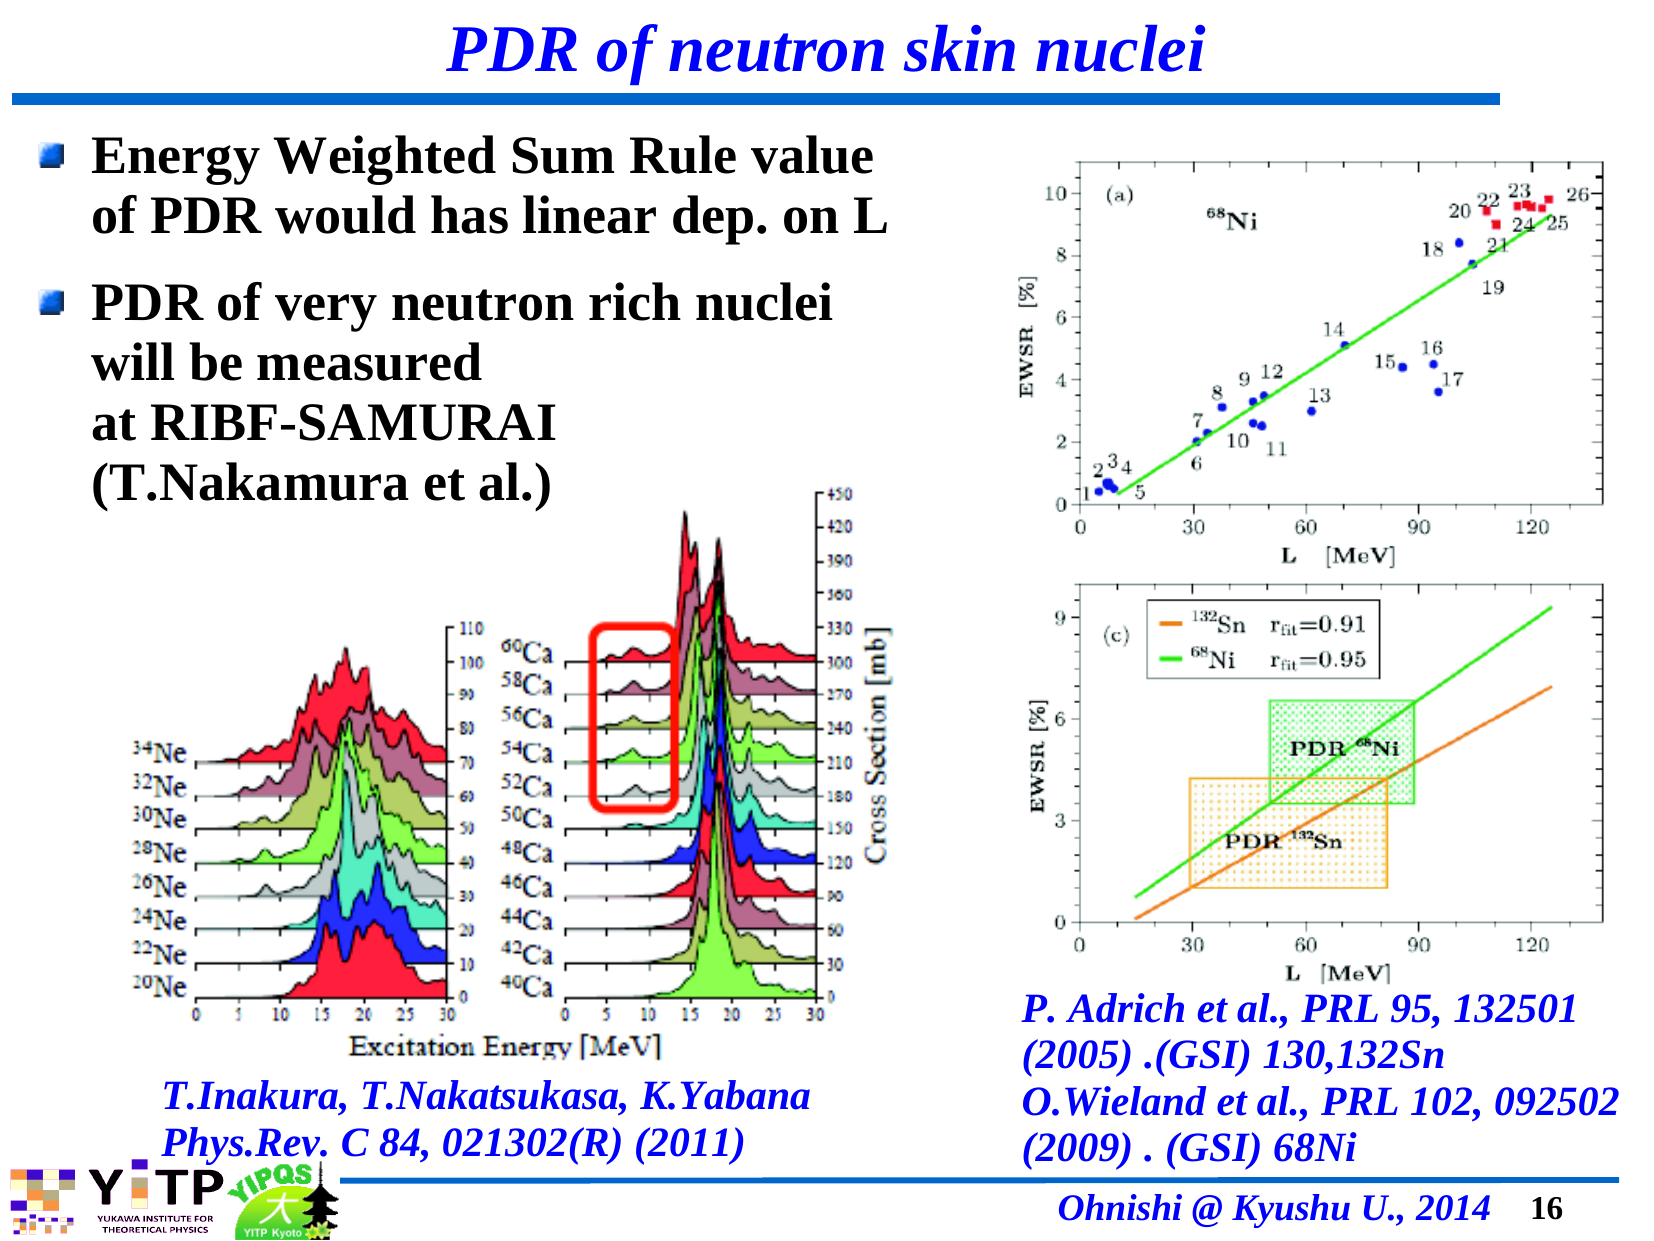

# PDR of neutron skin nuclei
Energy Weighted Sum Rule value
of PDR would has linear dep. on L
PDR of very neutron rich nuclei
will be measured
at RIBF-SAMURAI
(T.Nakamura et al.)
P. Adrich et al., PRL 95, 132501
(2005) .(GSI) 130,132Sn
O.Wieland et al., PRL 102, 092502
(2009) . (GSI) 68Ni
T.Inakura, T.Nakatsukasa, K.Yabana
Phys.Rev. C 84, 021302(R) (2011)